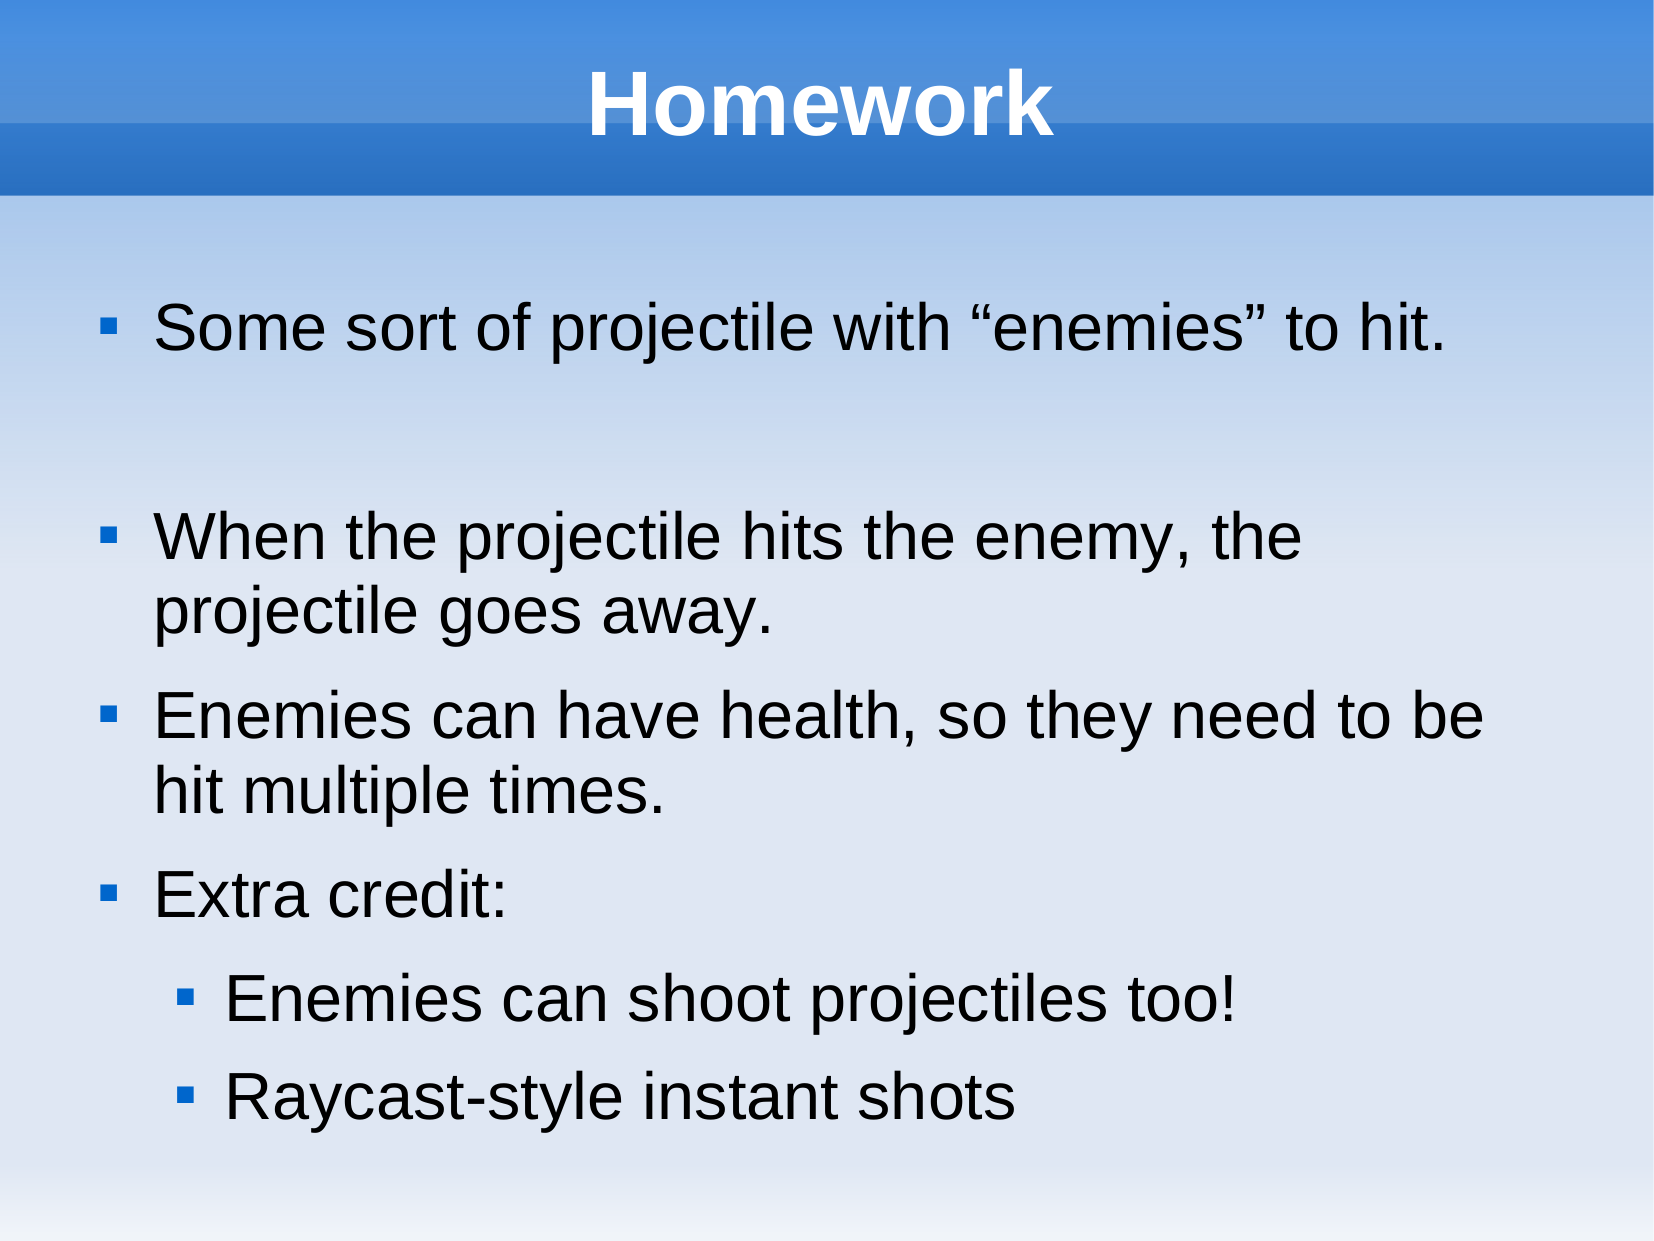

# Homework
Some sort of projectile with “enemies” to hit.
When the projectile hits the enemy, the projectile goes away.
Enemies can have health, so they need to be hit multiple times.
Extra credit:
Enemies can shoot projectiles too!
Raycast-style instant shots